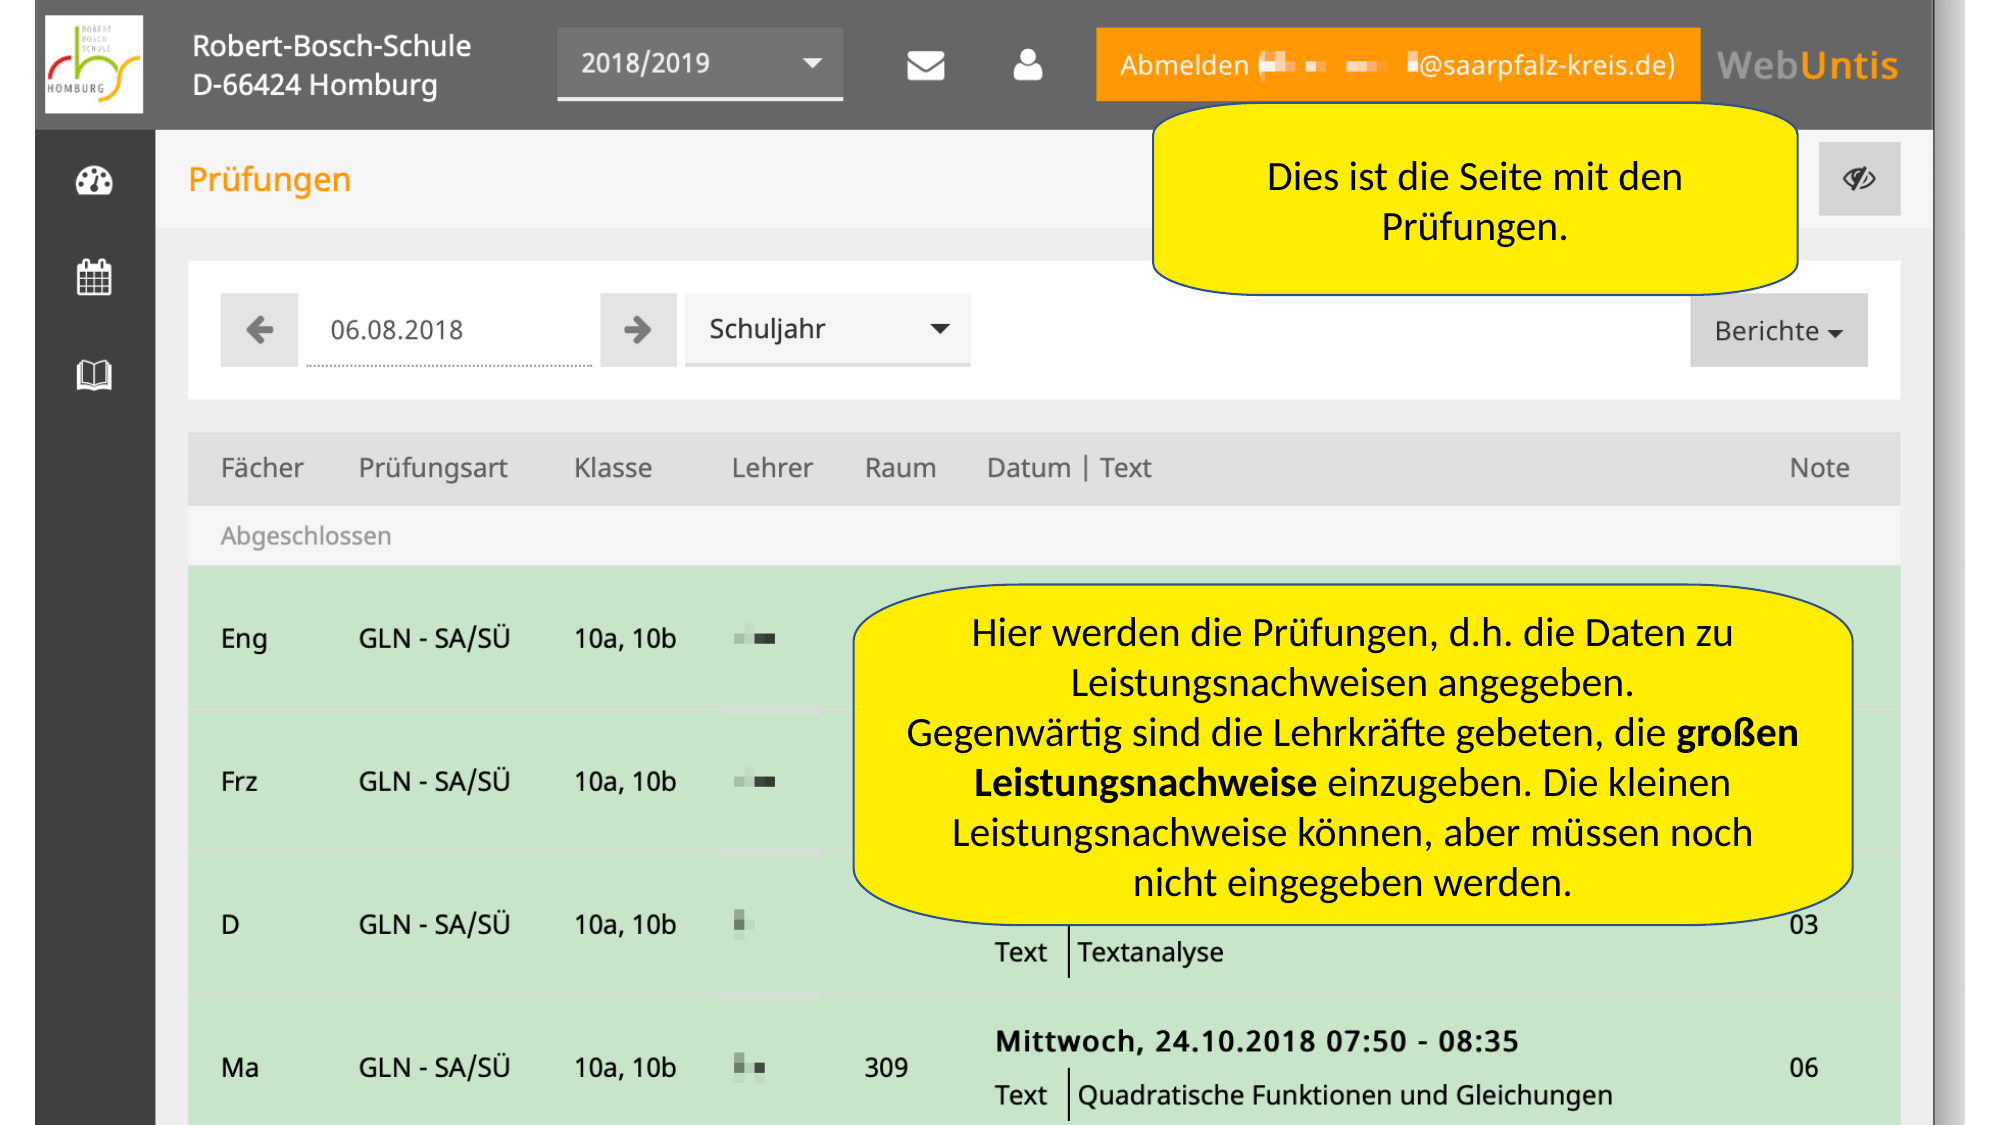

Dies ist die Seite mit den Prüfungen.
Hier werden die Prüfungen, d.h. die Daten zu Leistungsnachweisen angegeben.
Gegenwärtig sind die Lehrkräfte gebeten, die großen Leistungsnachweise einzugeben. Die kleinen Leistungsnachweise können, aber müssen noch nicht eingegeben werden.